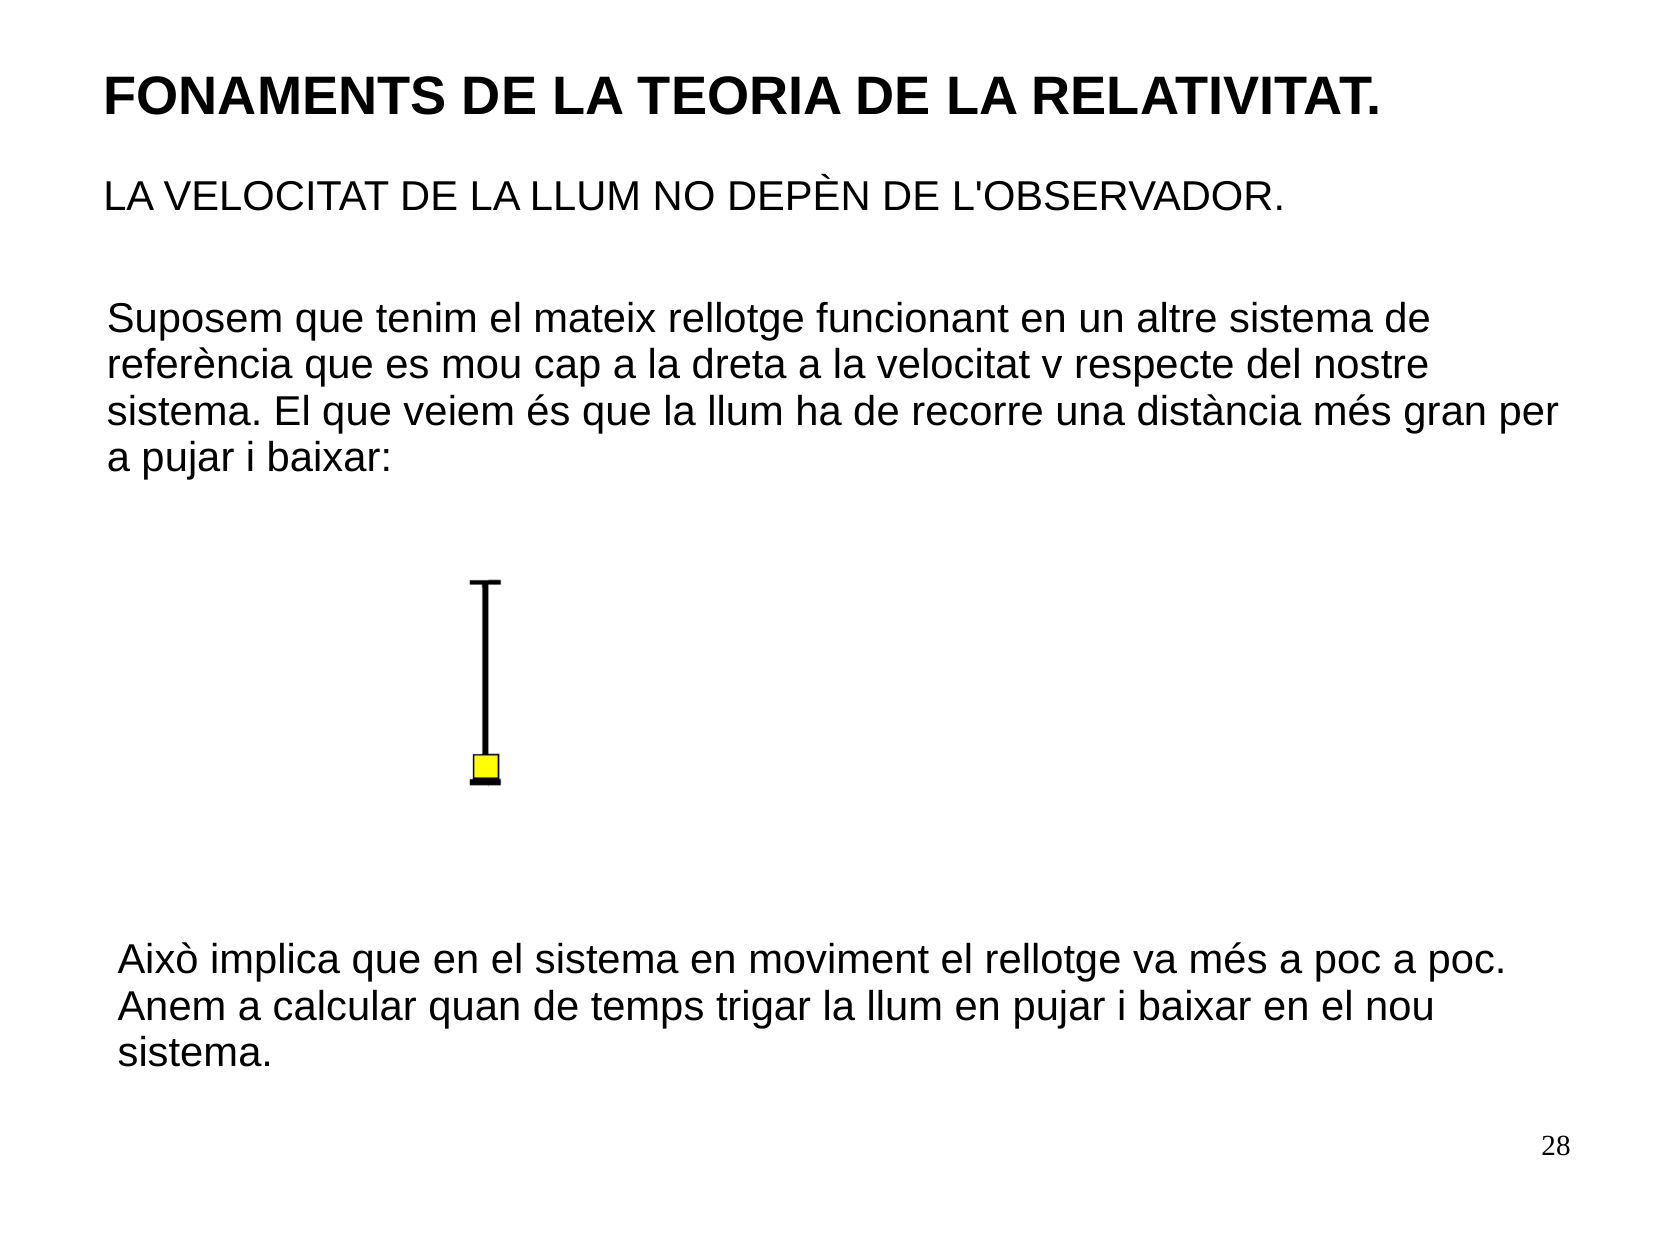

FONAMENTS DE LA TEORIA DE LA RELATIVITAT.
LA VELOCITAT DE LA LLUM NO DEPÈN DE L'OBSERVADOR.
Suposem que tenim el mateix rellotge funcionant en un altre sistema de referència que es mou cap a la dreta a la velocitat v respecte del nostre sistema. El que veiem és que la llum ha de recorre una distància més gran per a pujar i baixar:
Això implica que en el sistema en moviment el rellotge va més a poc a poc.
Anem a calcular quan de temps trigar la llum en pujar i baixar en el nou sistema.
28